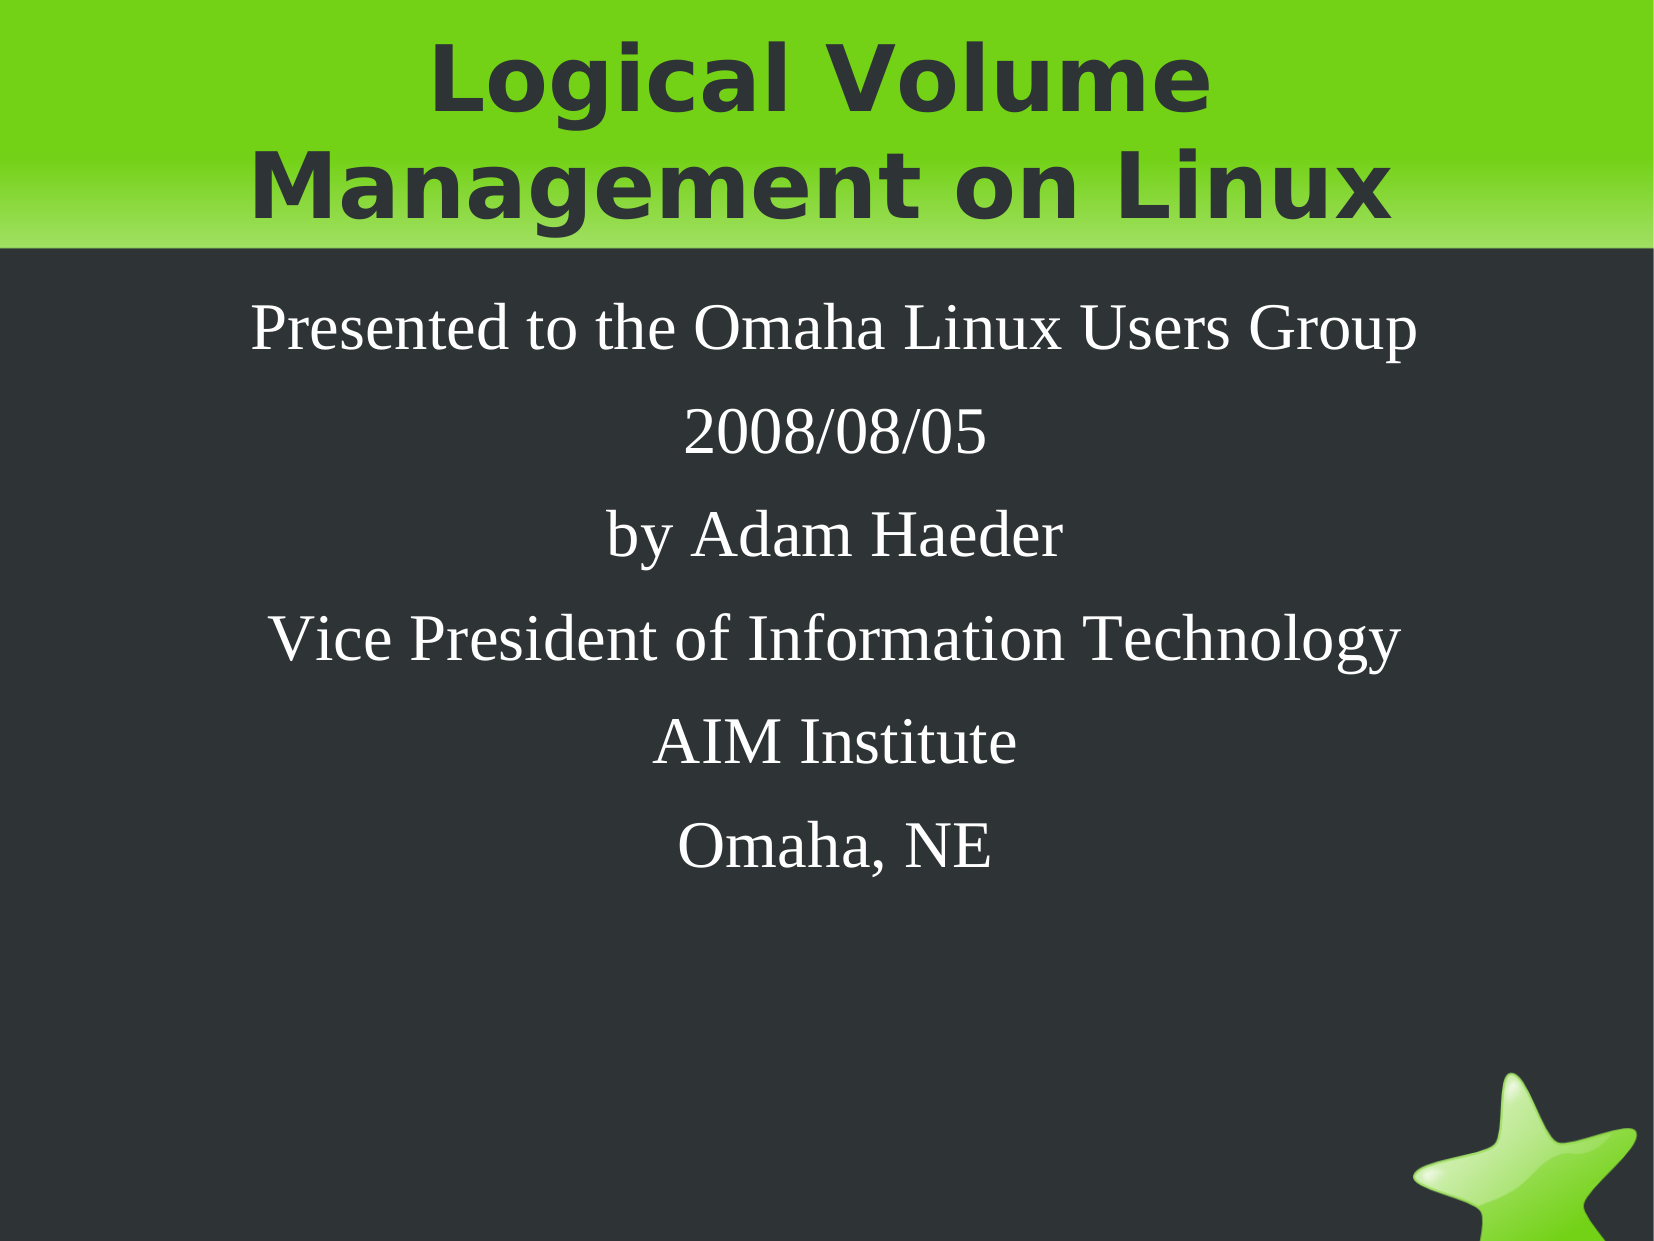

# Logical Volume Management on Linux
Presented to the Omaha Linux Users Group
2008/08/05
by Adam Haeder
Vice President of Information Technology
AIM Institute
Omaha, NE